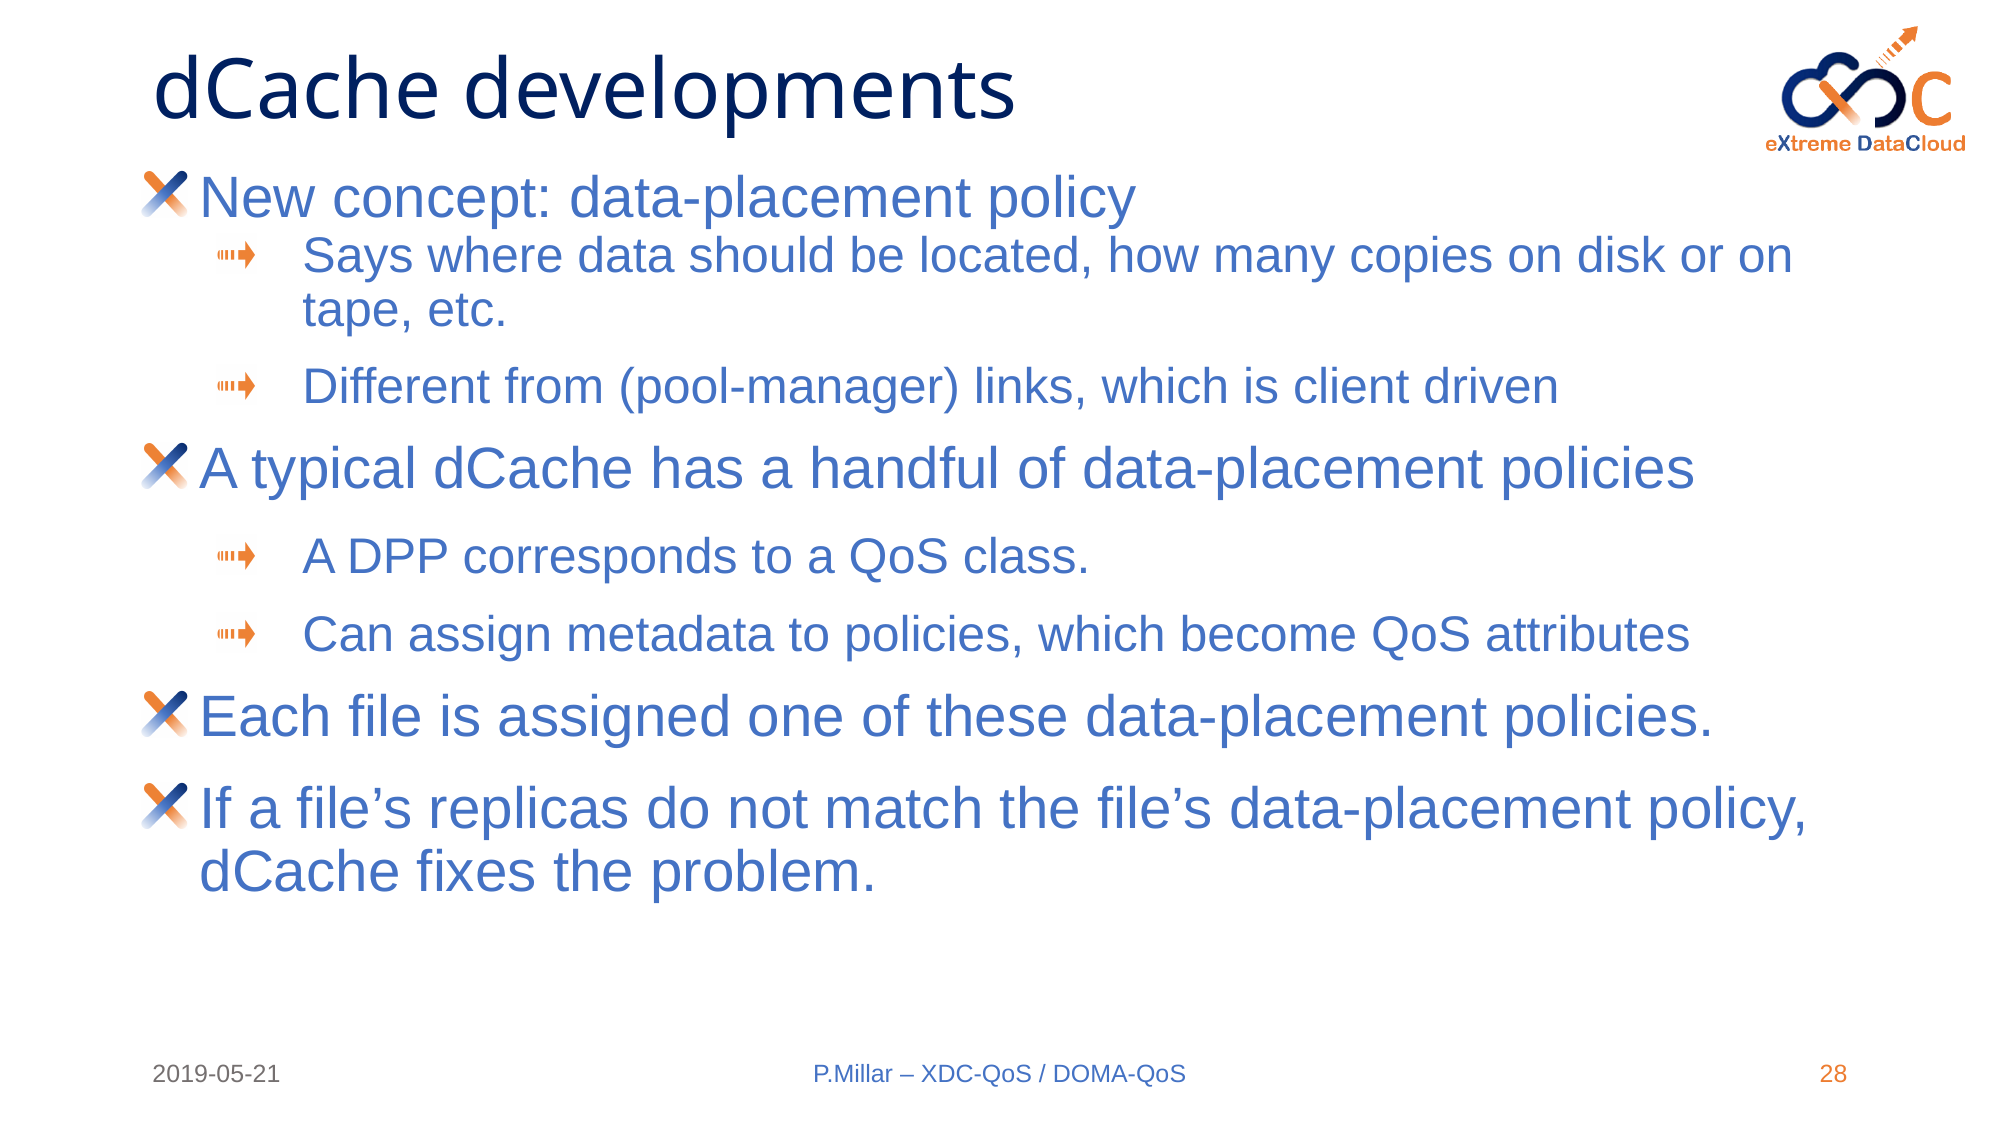

# dCache developments
New concept: data-placement policy
Says where data should be located, how many copies on disk or on tape, etc.
Different from (pool-manager) links, which is client driven
A typical dCache has a handful of data-placement policies
A DPP corresponds to a QoS class.
Can assign metadata to policies, which become QoS attributes
Each file is assigned one of these data-placement policies.
If a file’s replicas do not match the file’s data-placement policy, dCache fixes the problem.
2019-05-21
P.Millar – XDC-QoS / DOMA-QoS